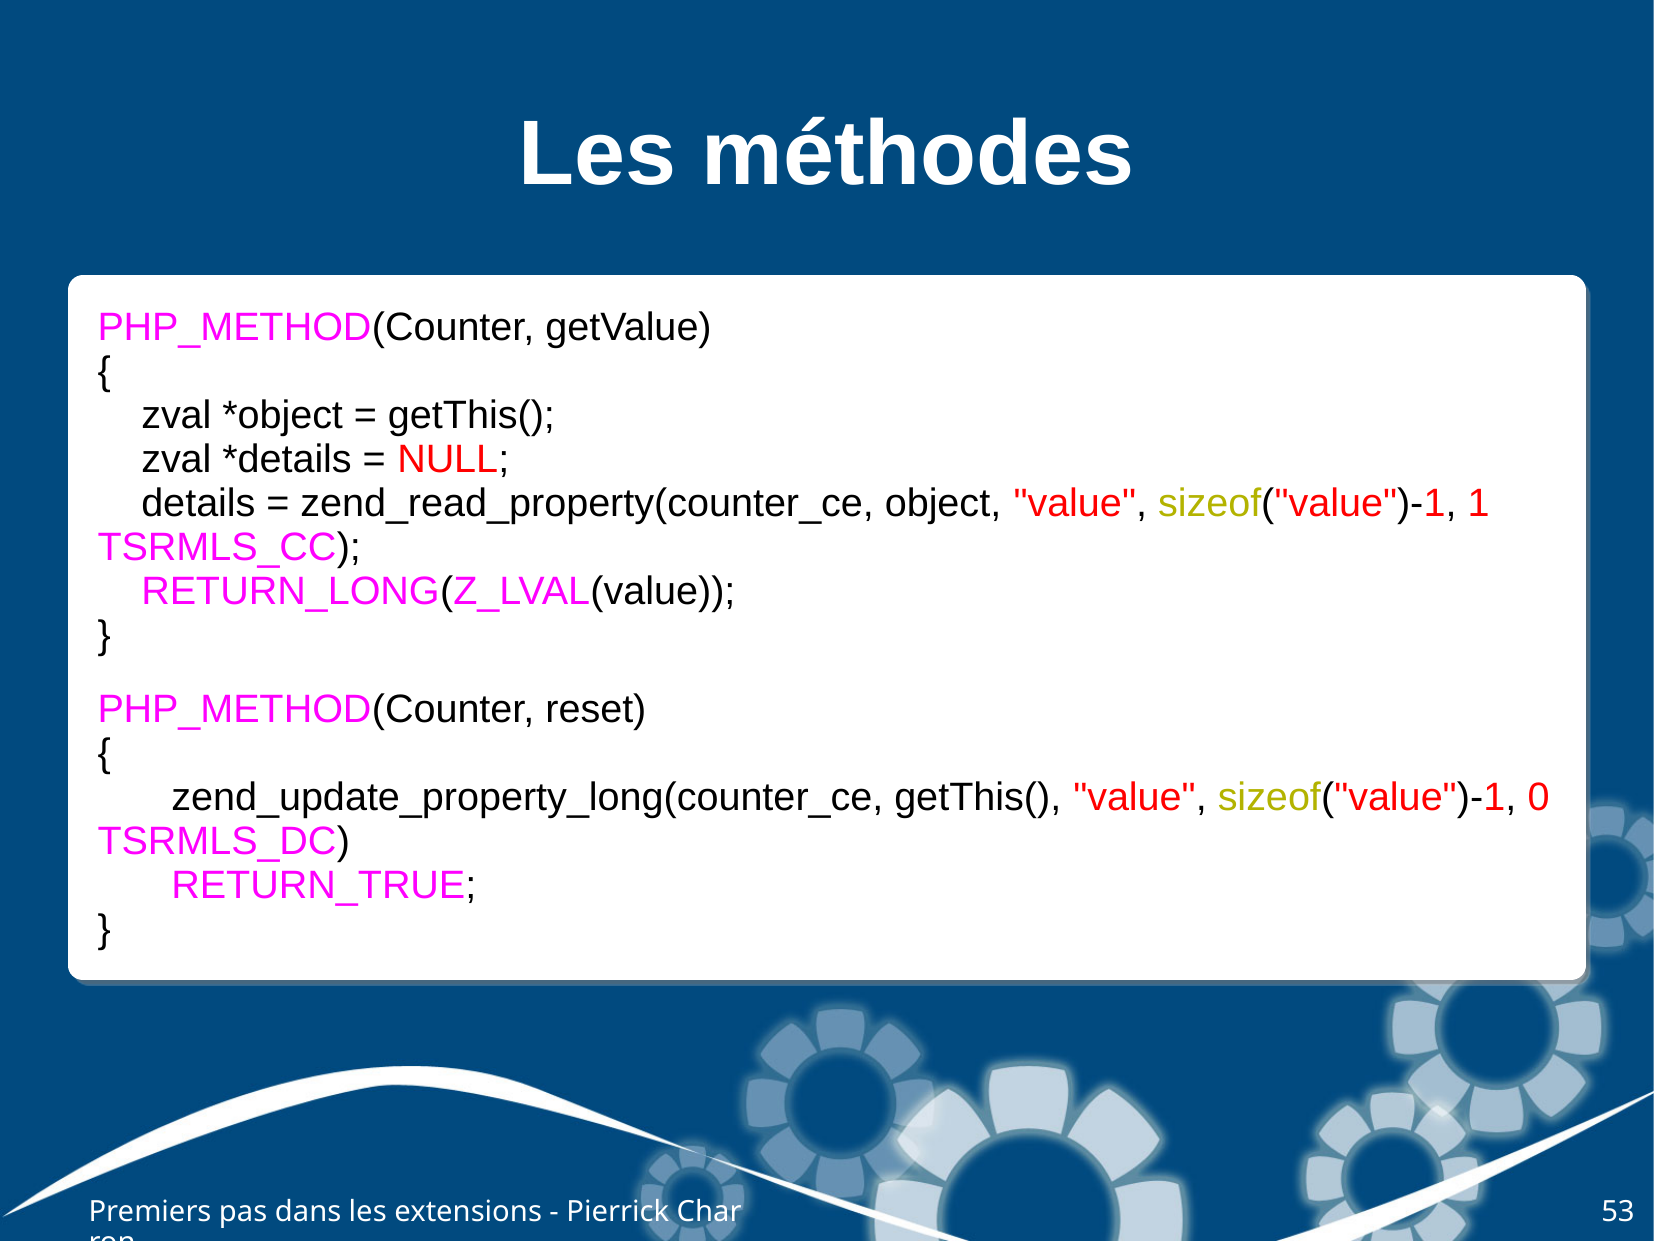

# Les méthodes
PHP_METHOD(Counter, getValue)
{
 zval *object = getThis();
 zval *details = NULL;
 details = zend_read_property(counter_ce, object, "value", sizeof("value")-1, 1 TSRMLS_CC);
 RETURN_LONG(Z_LVAL(value));
}
PHP_METHOD(Counter, reset)
{
	zend_update_property_long(counter_ce, getThis(), "value", sizeof("value")-1, 0 TSRMLS_DC)
	RETURN_TRUE;
}
Premiers pas dans les extensions - Pierrick Charron
53